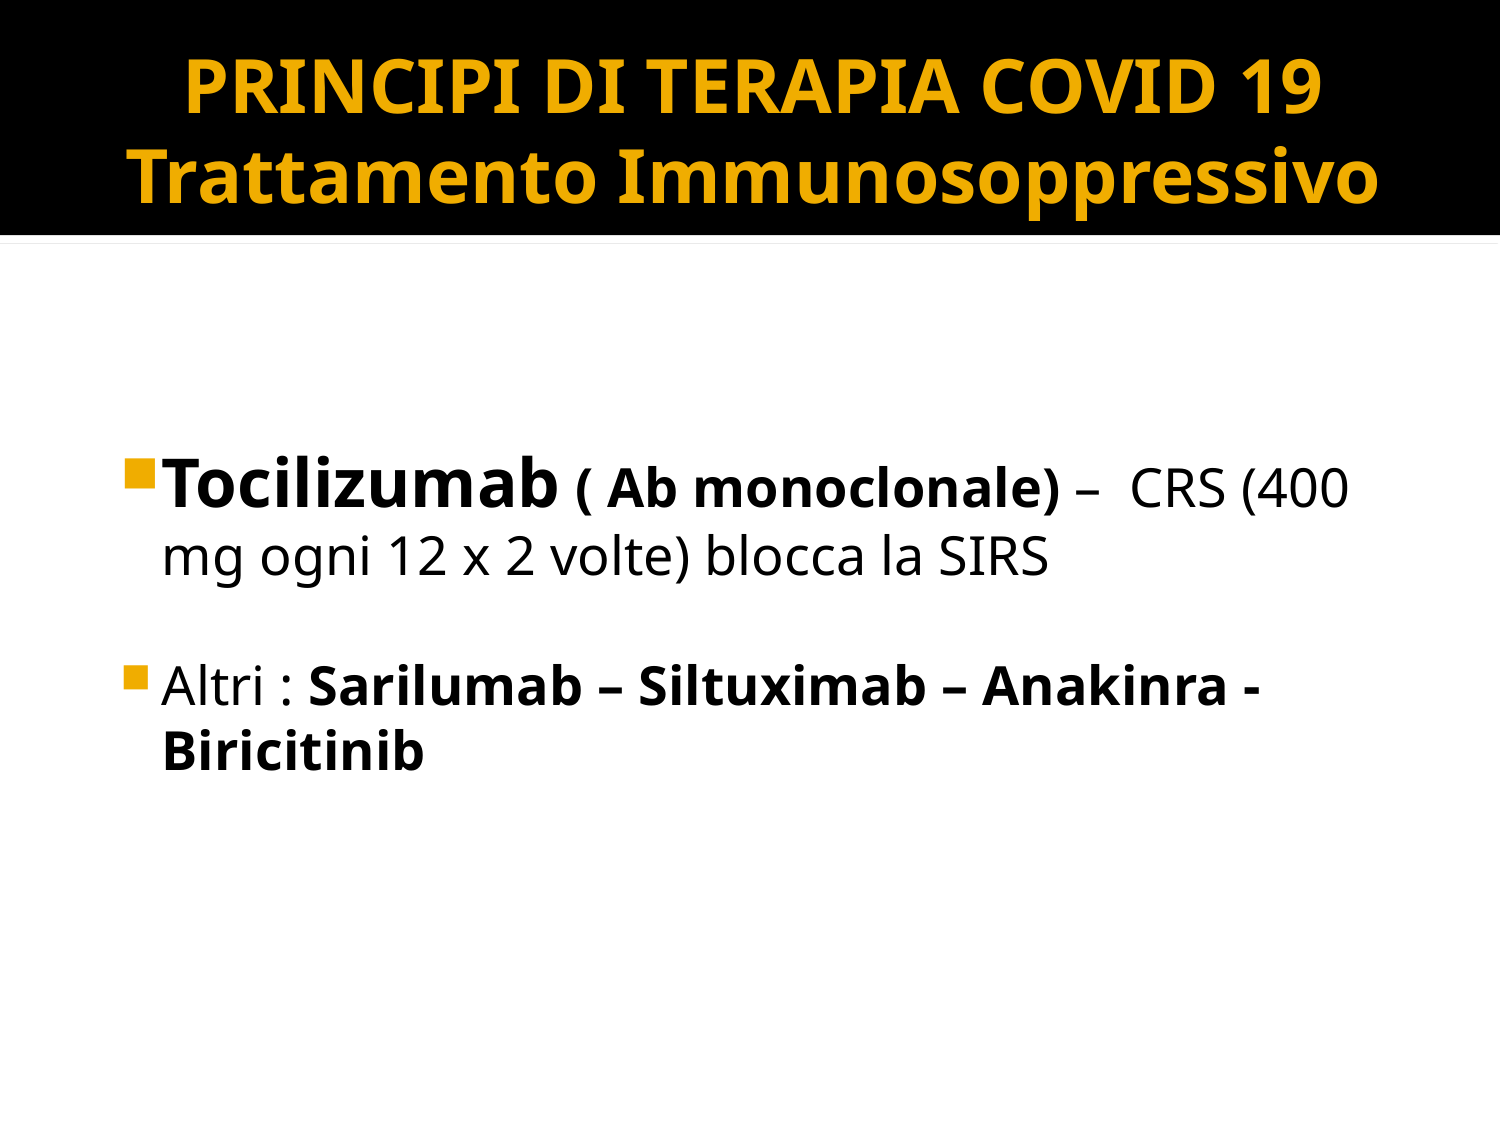

# PRINCIPI DI TERAPIA COVID 19 Trattamento Immunosoppressivo
Tocilizumab ( Ab monoclonale) – CRS (400 mg ogni 12 x 2 volte) blocca la SIRS
Altri : Sarilumab – Siltuximab – Anakinra - Biricitinib